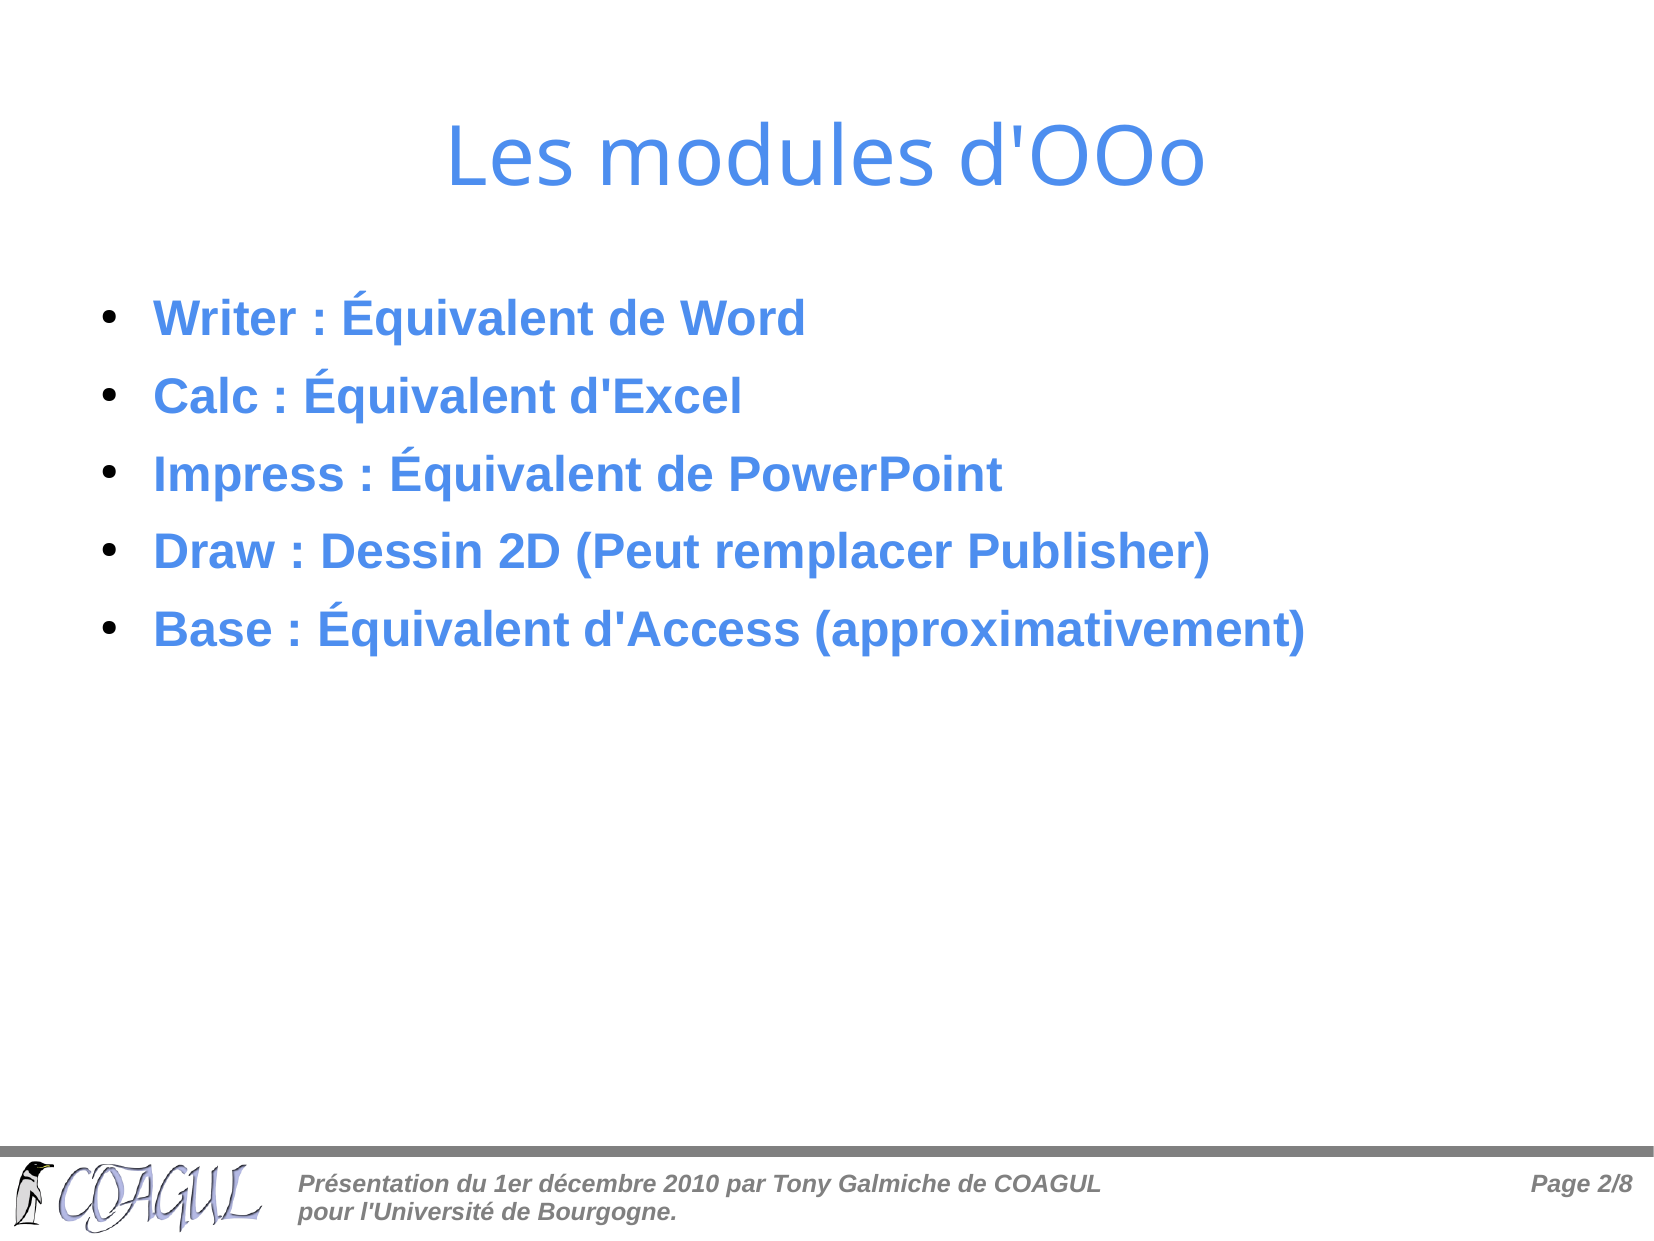

# Les modules d'OOo
Writer : Équivalent de Word
Calc : Équivalent d'Excel
Impress : Équivalent de PowerPoint
Draw : Dessin 2D (Peut remplacer Publisher)
Base : Équivalent d'Access (approximativement)